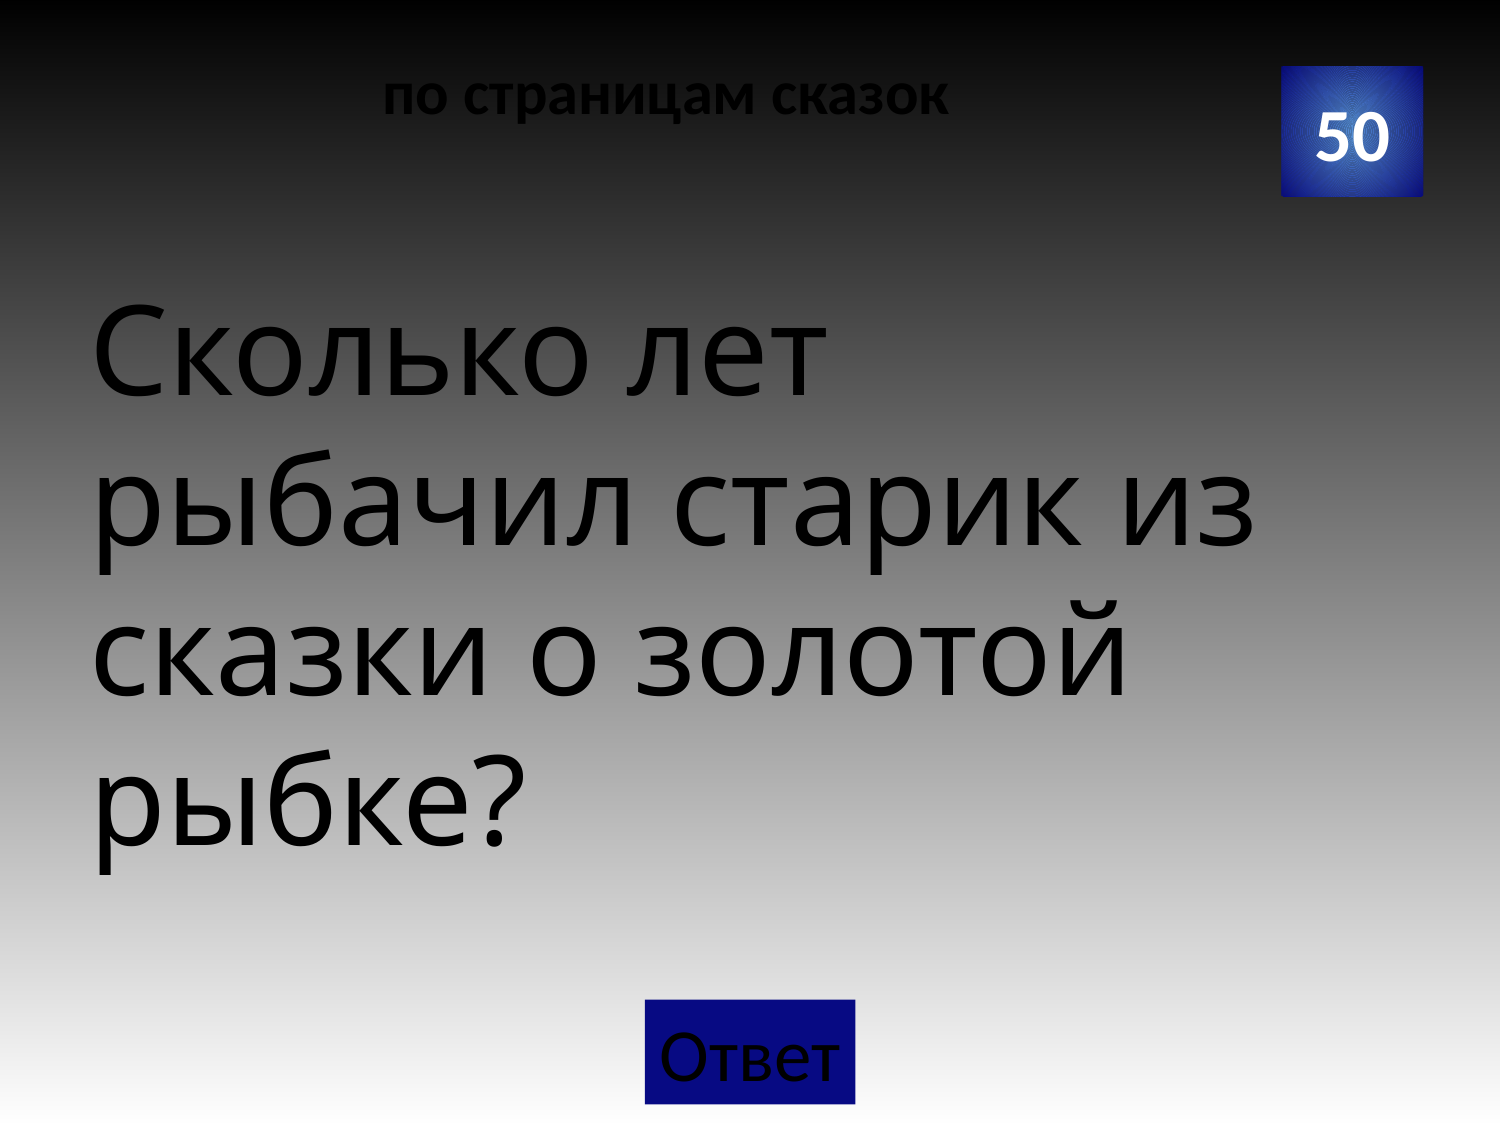

# по страницам сказок
50
Сколько лет рыбачил старик из сказки о золотой рыбке?